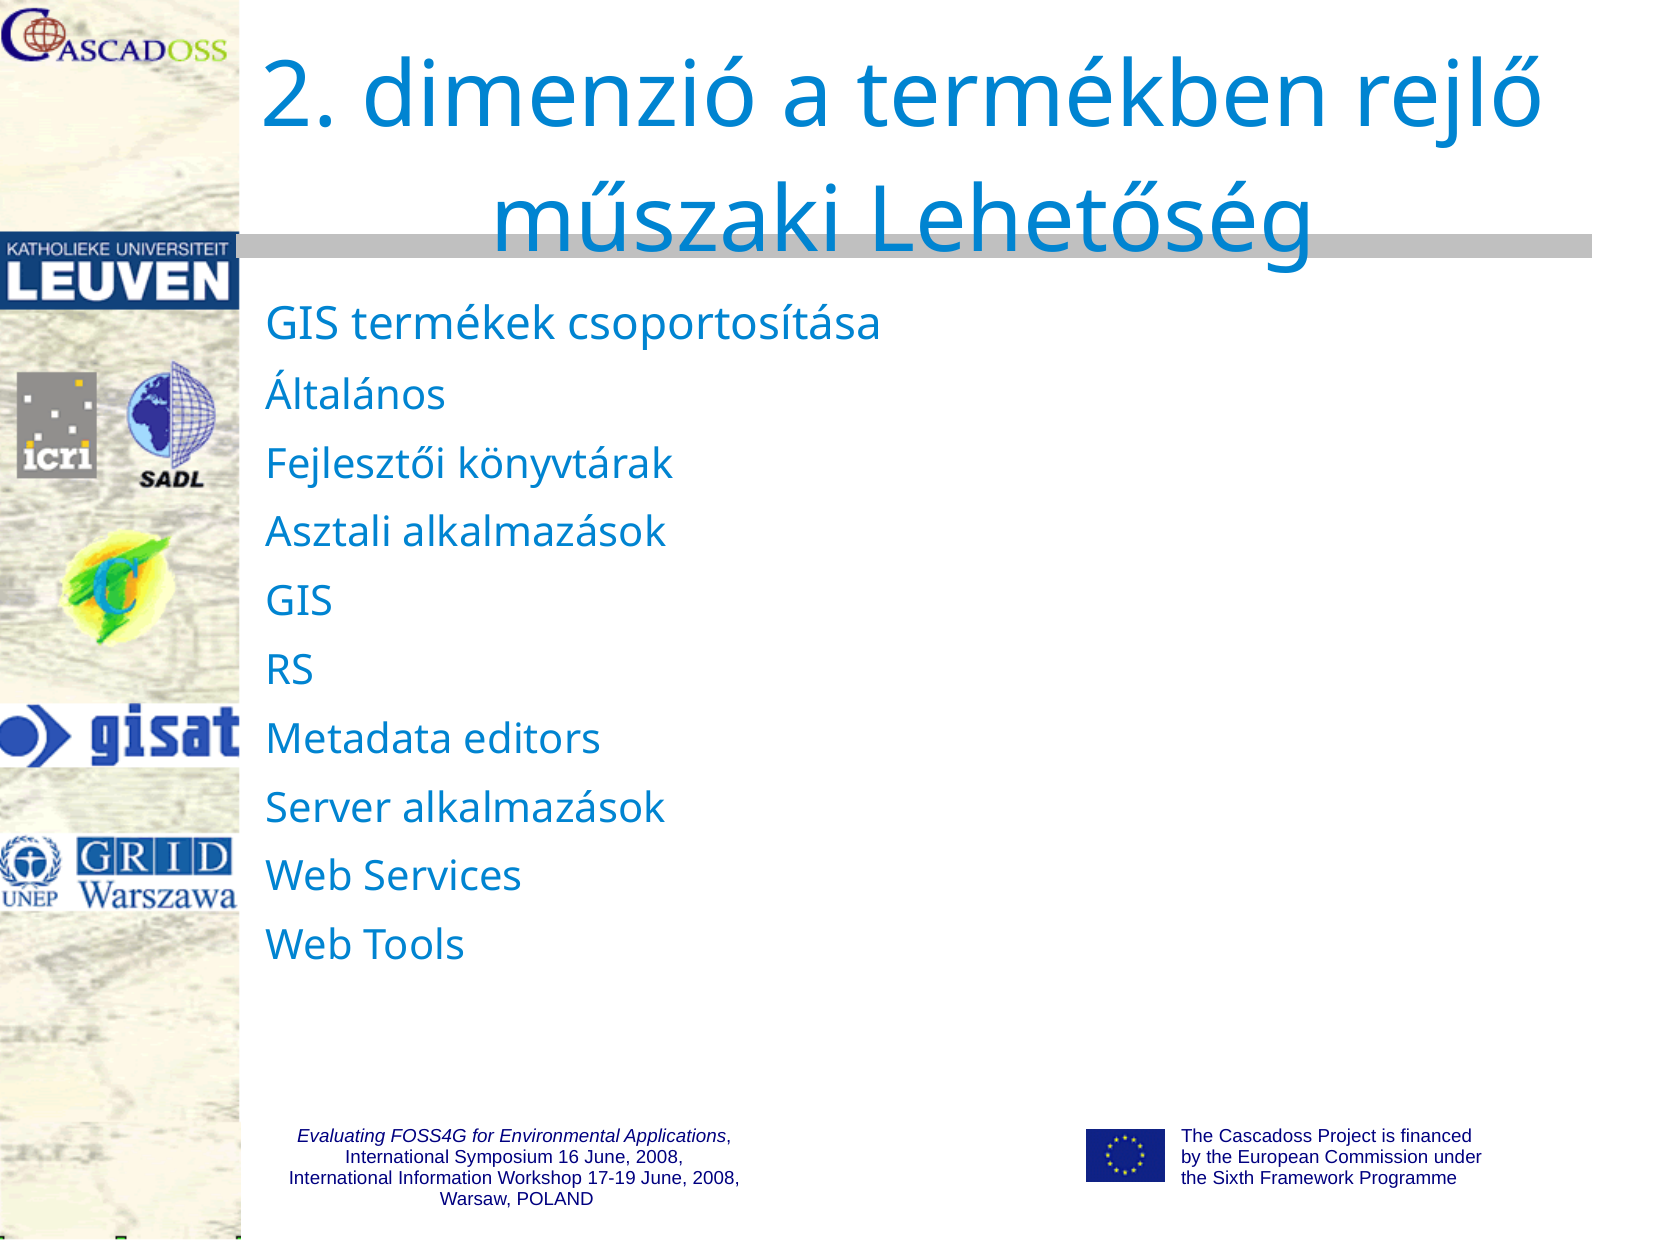

# 2. dimenzió a termékben rejlő műszaki Lehetőség
GIS termékek csoportosítása
Általános
Fejlesztői könyvtárak
Asztali alkalmazások
GIS
RS
Metadata editors
Server alkalmazások
Web Services
Web Tools